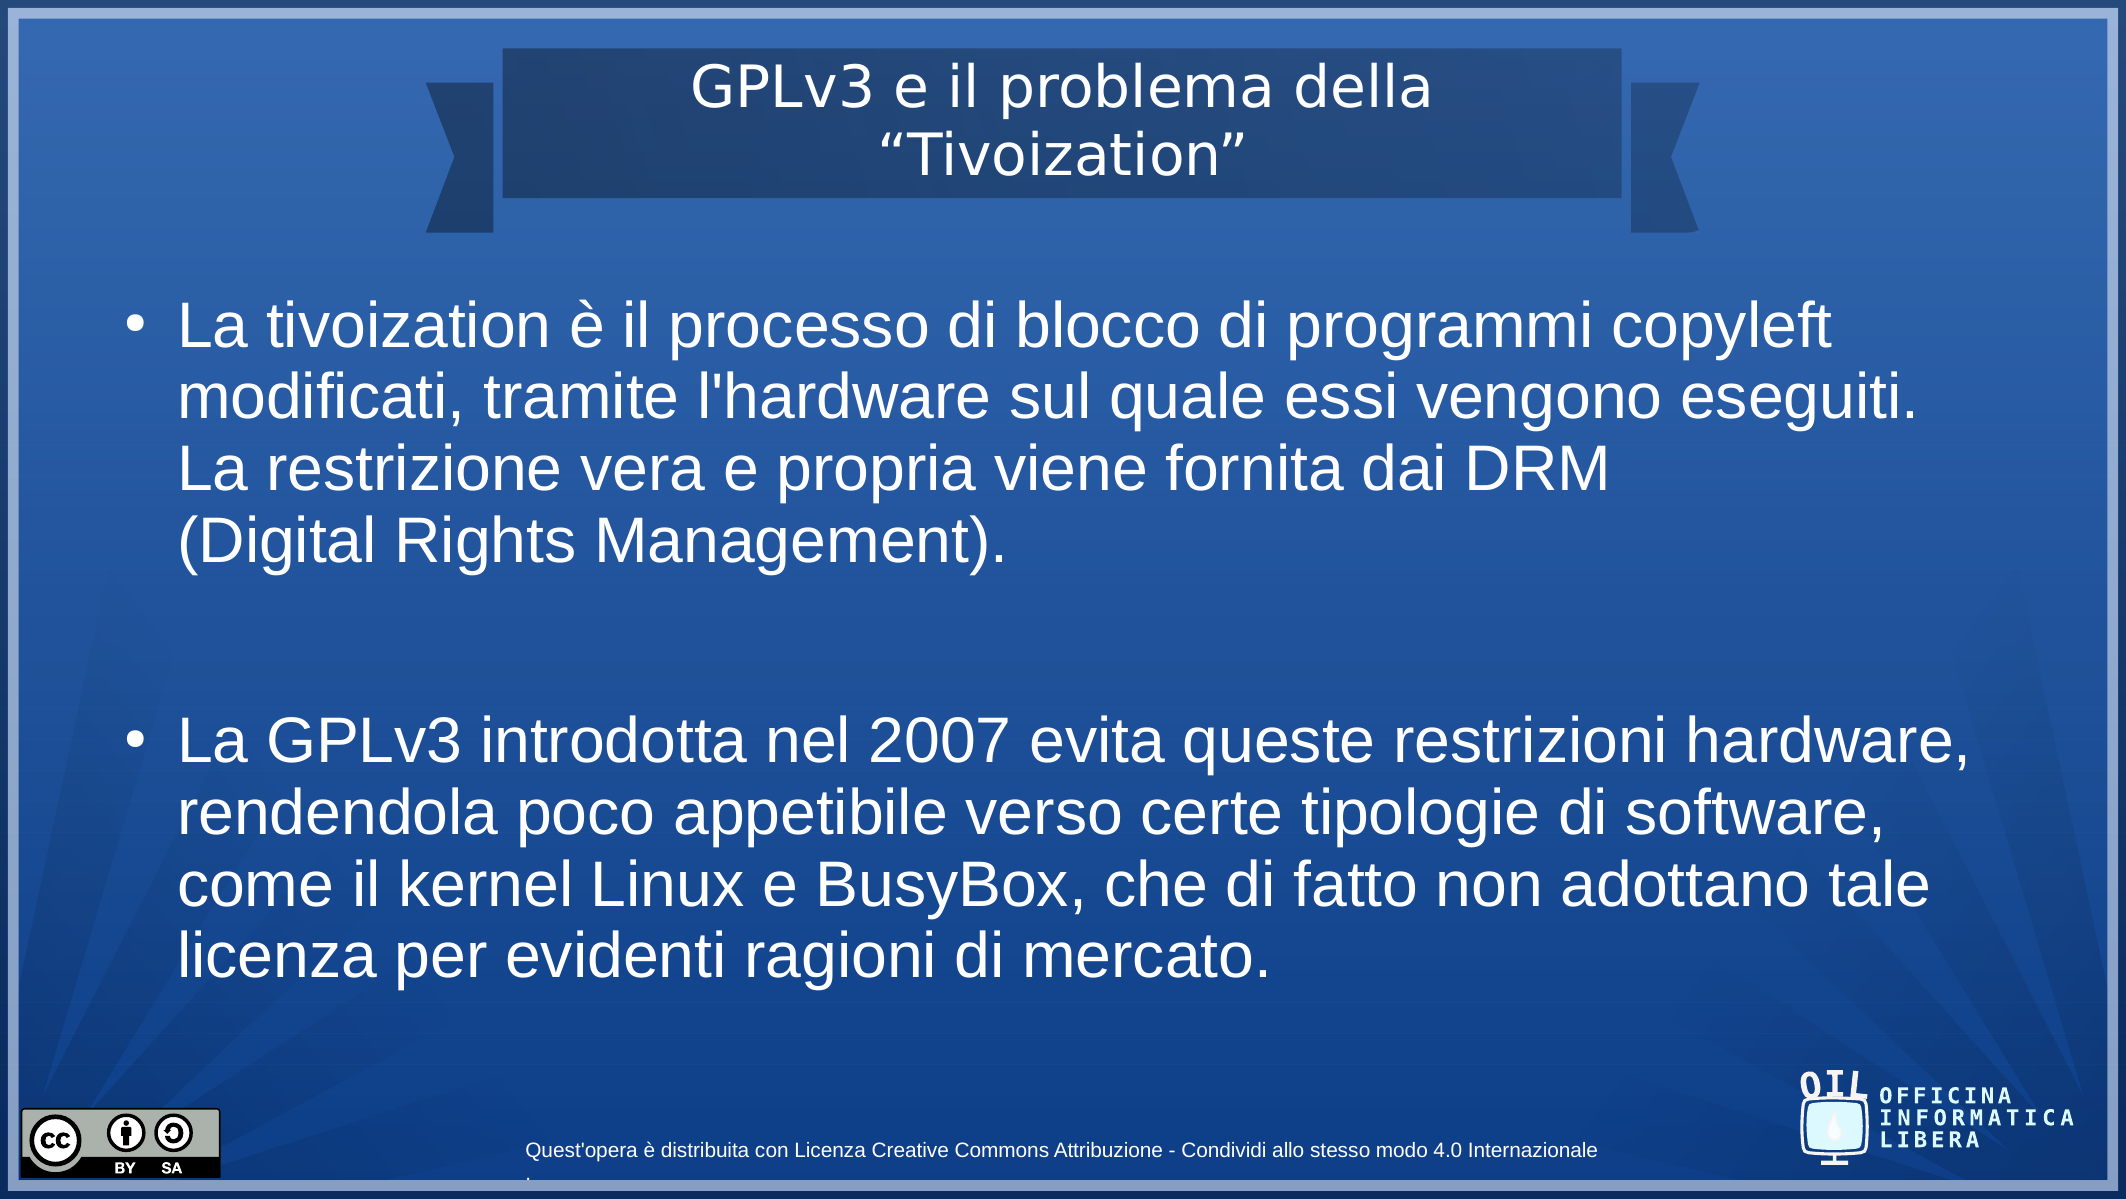

# GPLv3 e il problema della “Tivoization”
La tivoization è il processo di blocco di programmi copyleft modificati, tramite l'hardware sul quale essi vengono eseguiti. La restrizione vera e propria viene fornita dai DRM (Digital Rights Management).
La GPLv3 introdotta nel 2007 evita queste restrizioni hardware, rendendola poco appetibile verso certe tipologie di software, come il kernel Linux e BusyBox, che di fatto non adottano tale licenza per evidenti ragioni di mercato.
Quest'opera è distribuita con Licenza Creative Commons Attribuzione - Condividi allo stesso modo 4.0 Internazionale.